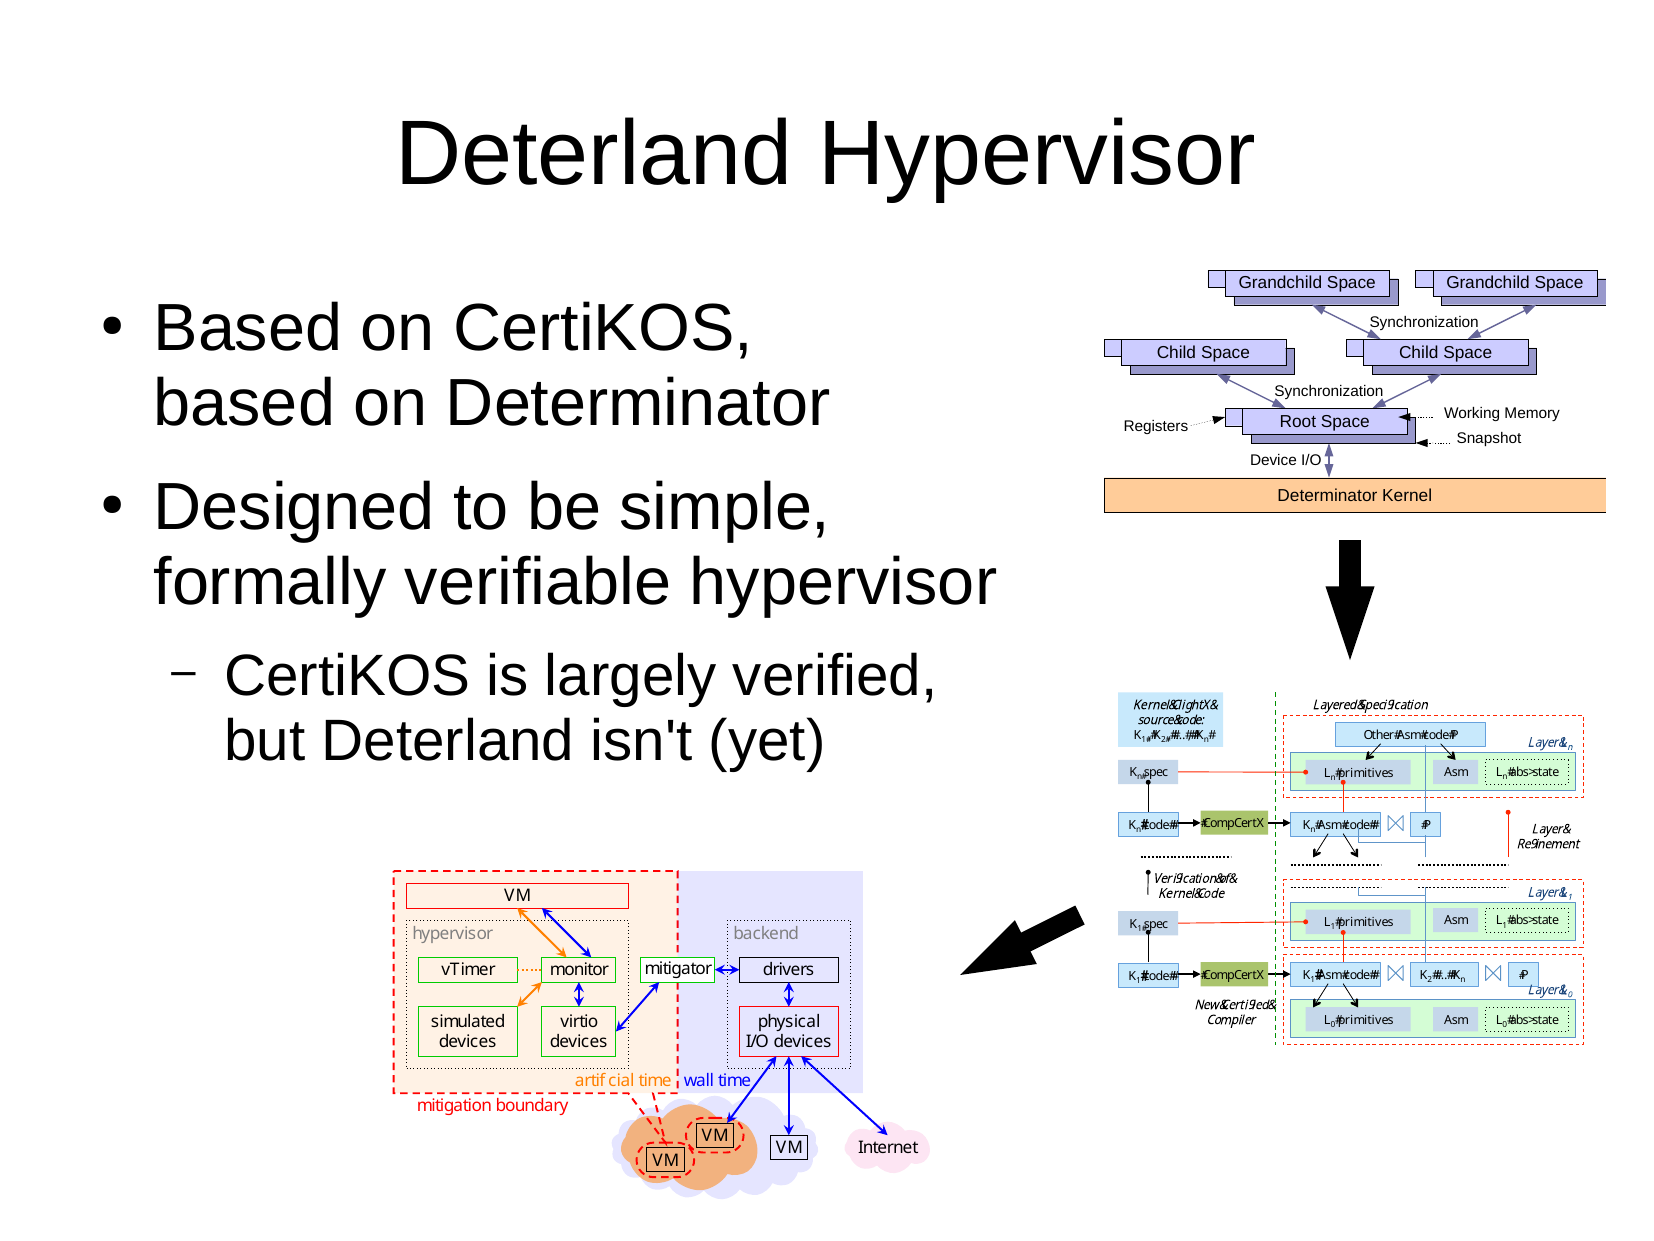

# Deterland Hypervisor
Based on CertiKOS,
based on Determinator
Designed to be simple,
formally verifiable hypervisor
CertiKOS is largely verified,
but Deterland isn't (yet)